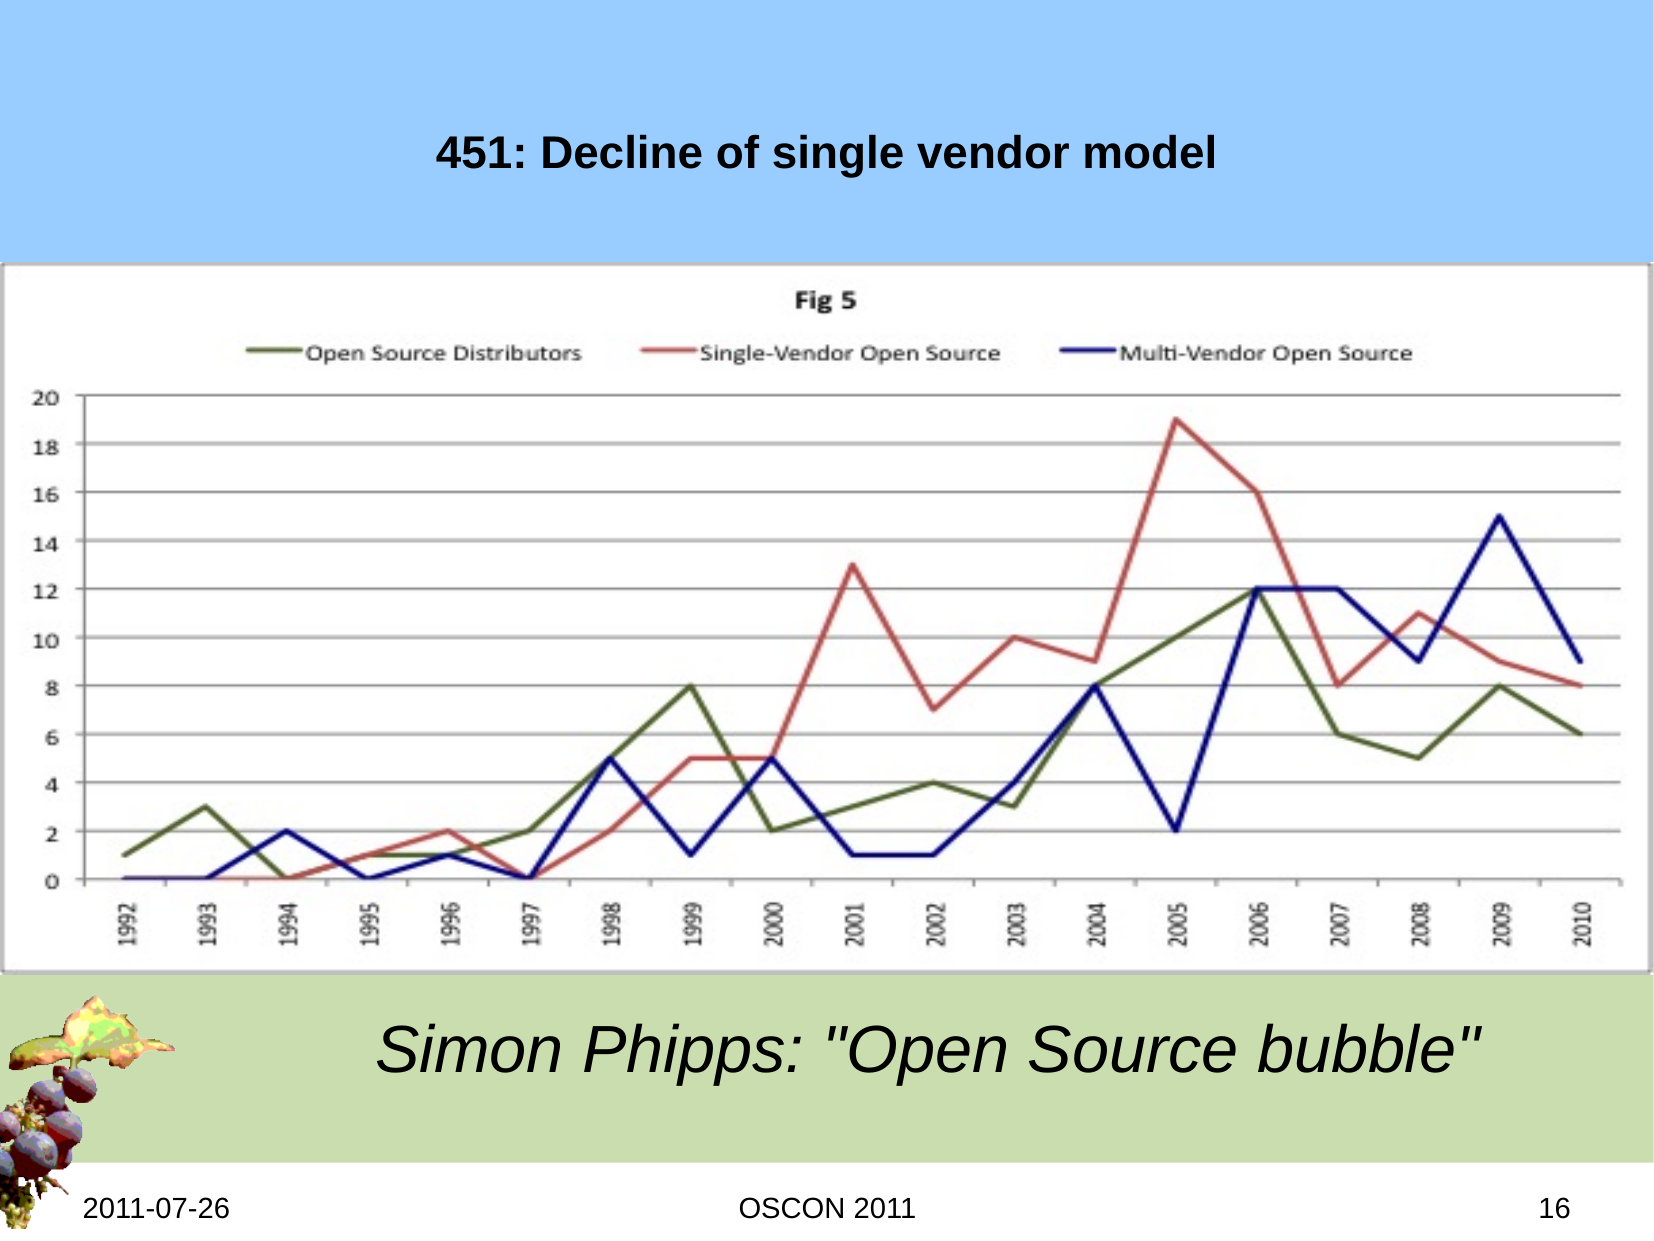

# 451: Decline of single vendor model
Simon Phipps: "Open Source bubble"
2011-07-26
OSCON 2011
16